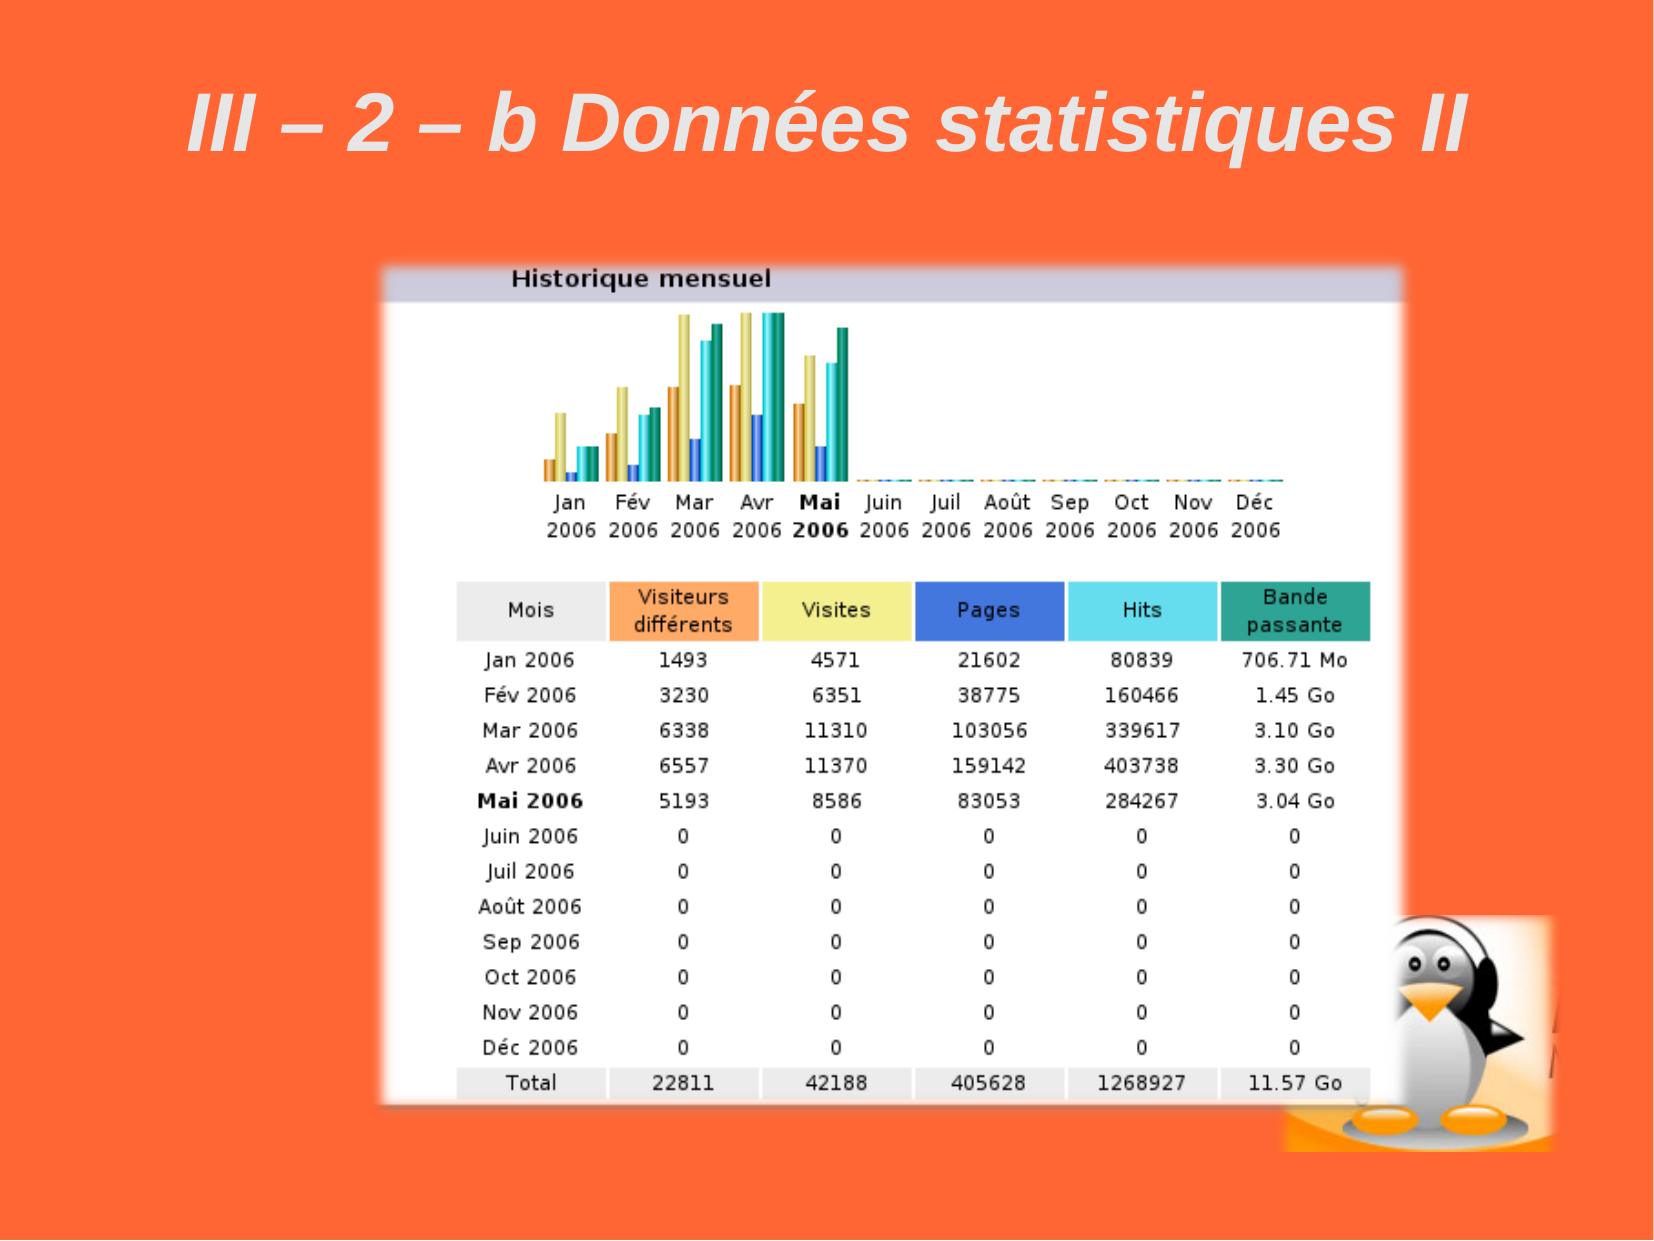

# III – 2 – b Données statistiques II